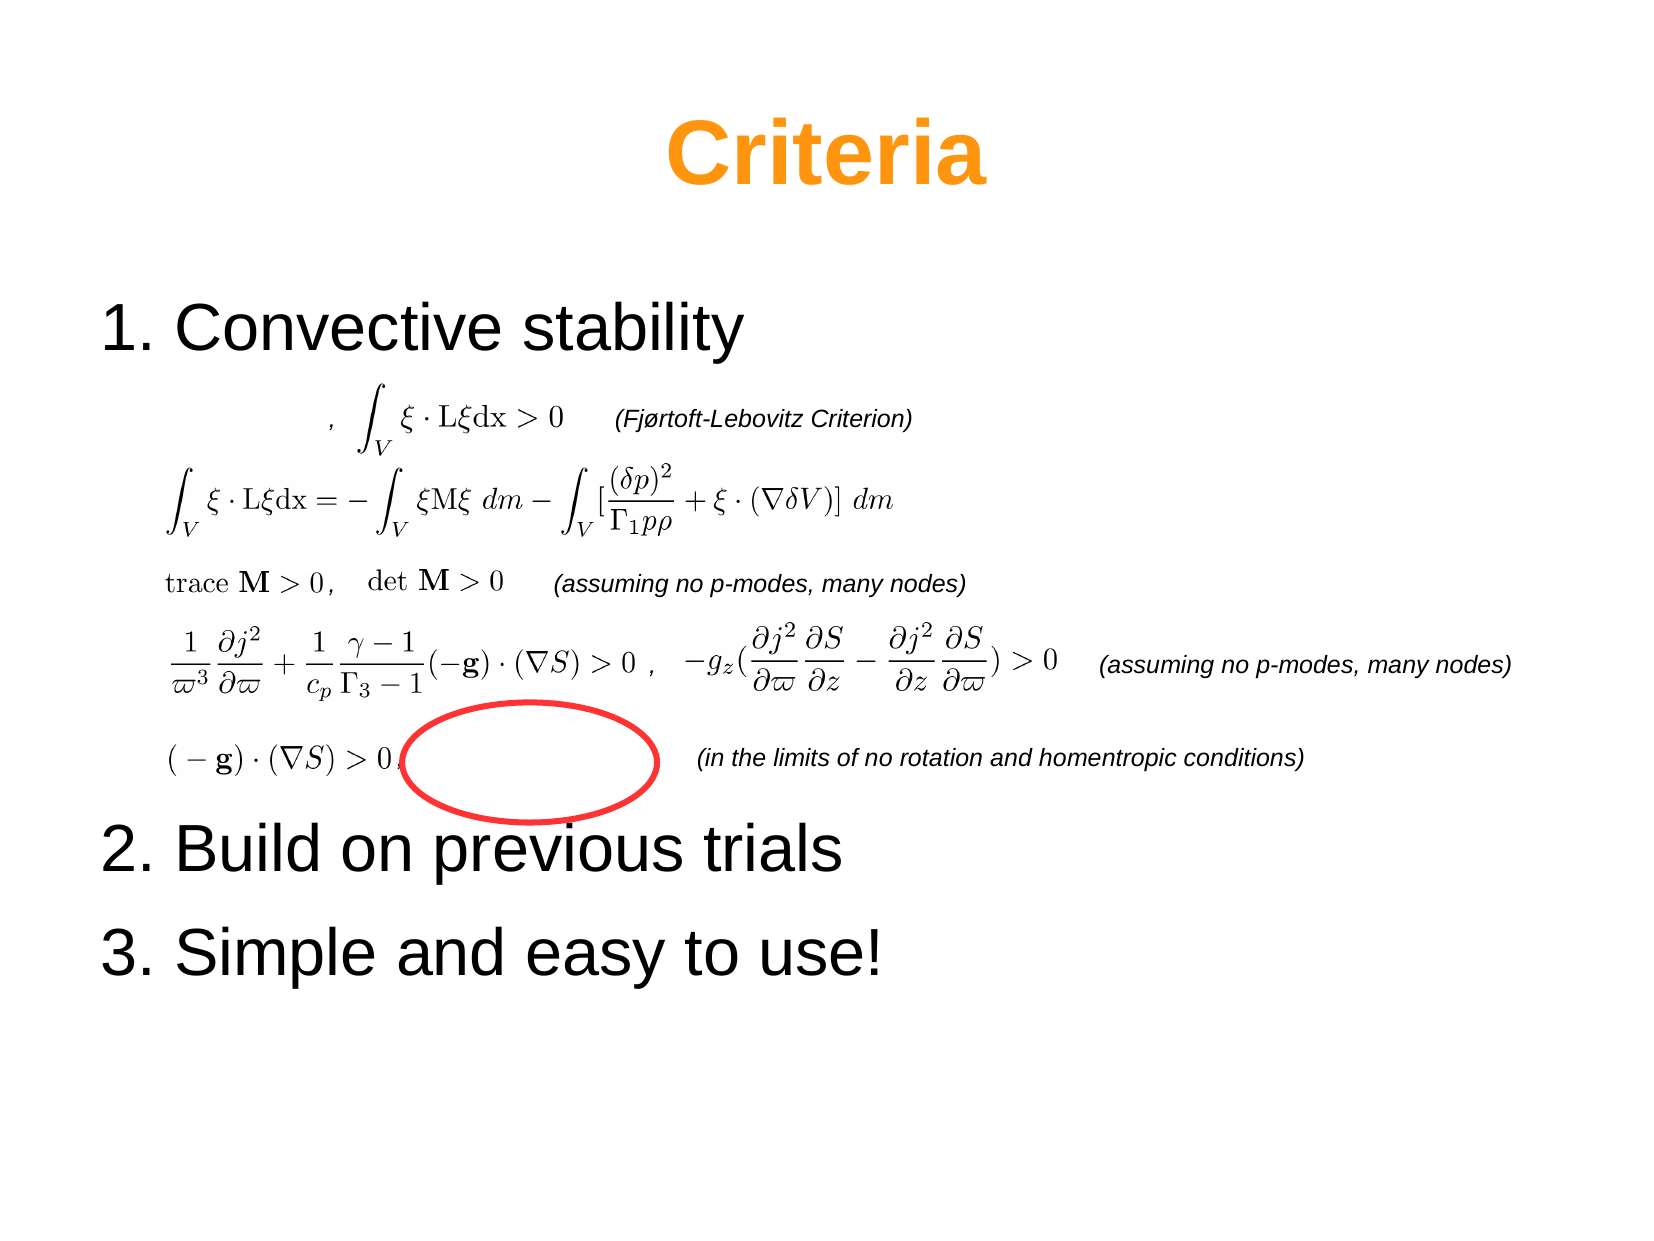

# Criteria
 Convective stability
 Build on previous trials
 Simple and easy to use!
		 ,				(Fjørtoft-Lebovitz Criterion)
,			(assuming no p-modes, many nodes)
,						(assuming no p-modes, many nodes)
,				(in the limits of no rotation and homentropic conditions)